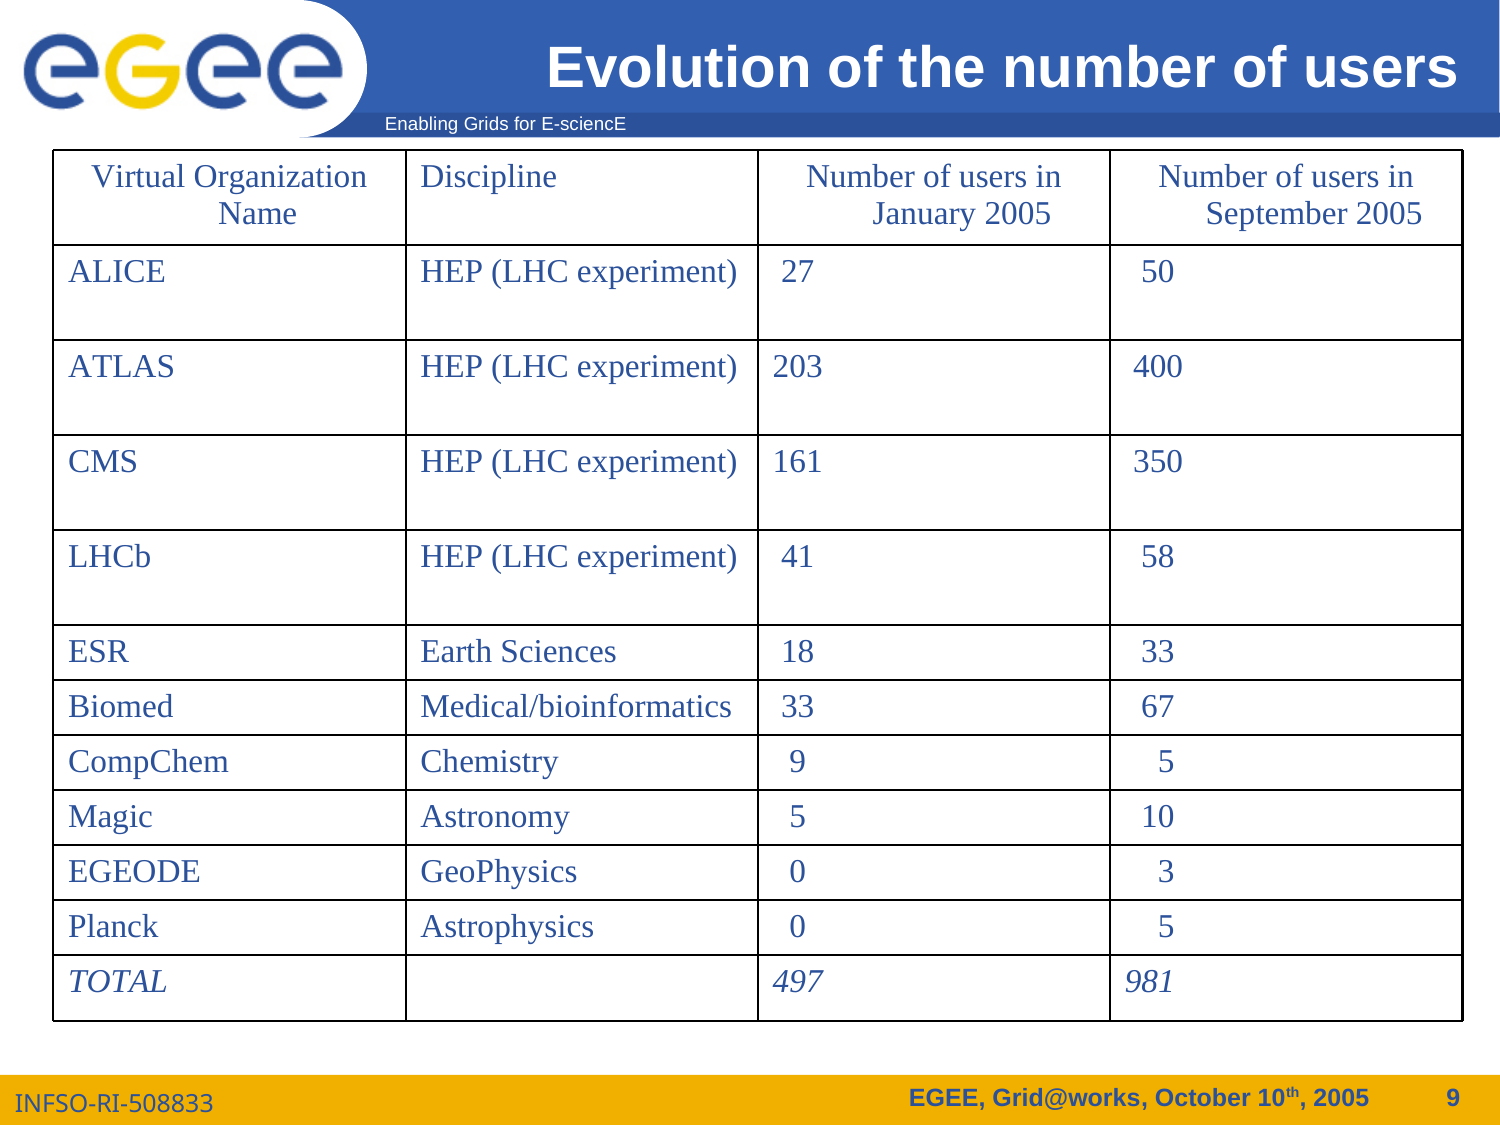

# Evolution of the number of users
Virtual Organization Name
Discipline
Number of users in January 2005
Number of users in September 2005
ALICE
HEP (LHC experiment)
 27
 50
ATLAS
HEP (LHC experiment)
203
 400
CMS
HEP (LHC experiment)
161
 350
LHCb
HEP (LHC experiment)
 41
 58
ESR
Earth Sciences
 18
 33
Biomed
Medical/bioinformatics
 33
 67
CompChem
Chemistry
 9
 5
Magic
Astronomy
 5
 10
EGEODE
GeoPhysics
 0
 3
Planck
Astrophysics
 0
 5
TOTAL
497
981
MIE 2005 Healthgrid workshop, Geneva, August 2005
9